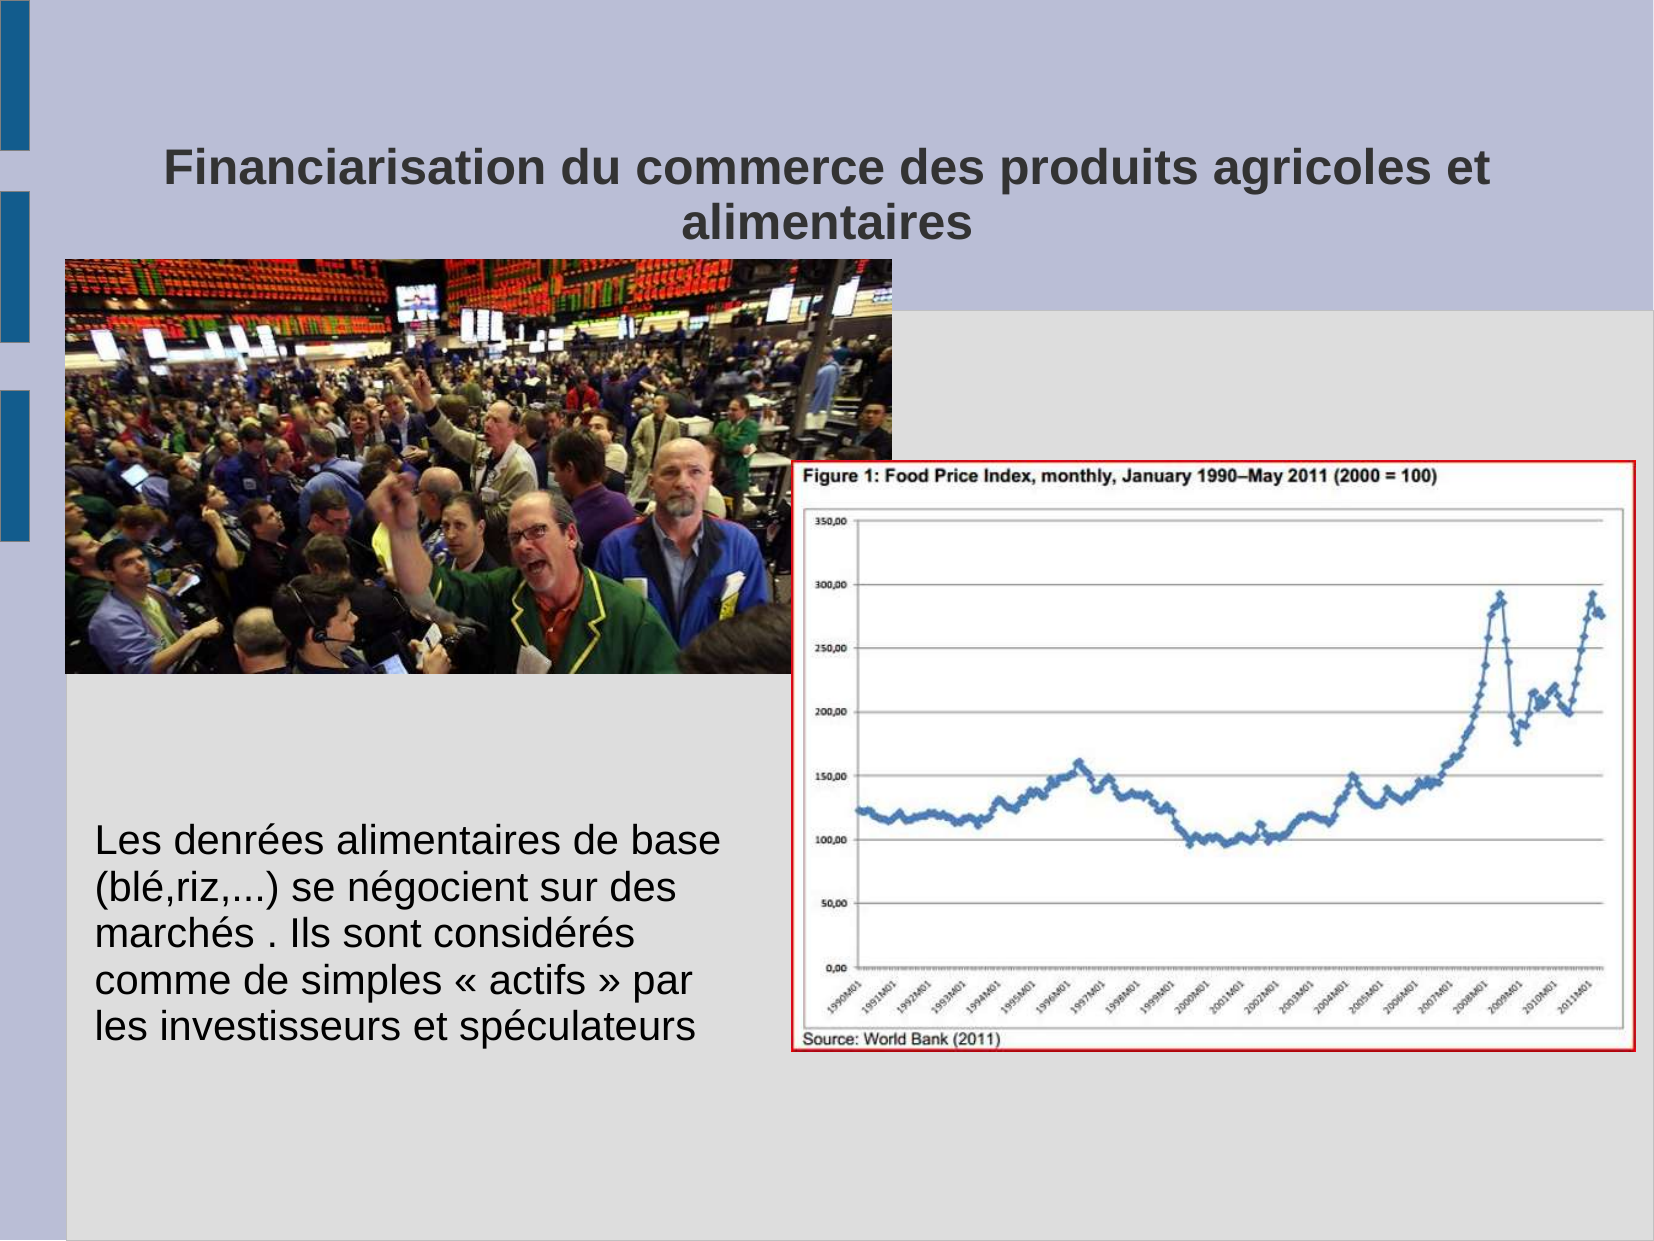

# Financiarisation du commerce des produits agricoles et alimentaires
Les denrées alimentaires de base (blé,riz,...) se négocient sur des marchés . Ils sont considérés comme de simples « actifs » par les investisseurs et spéculateurs